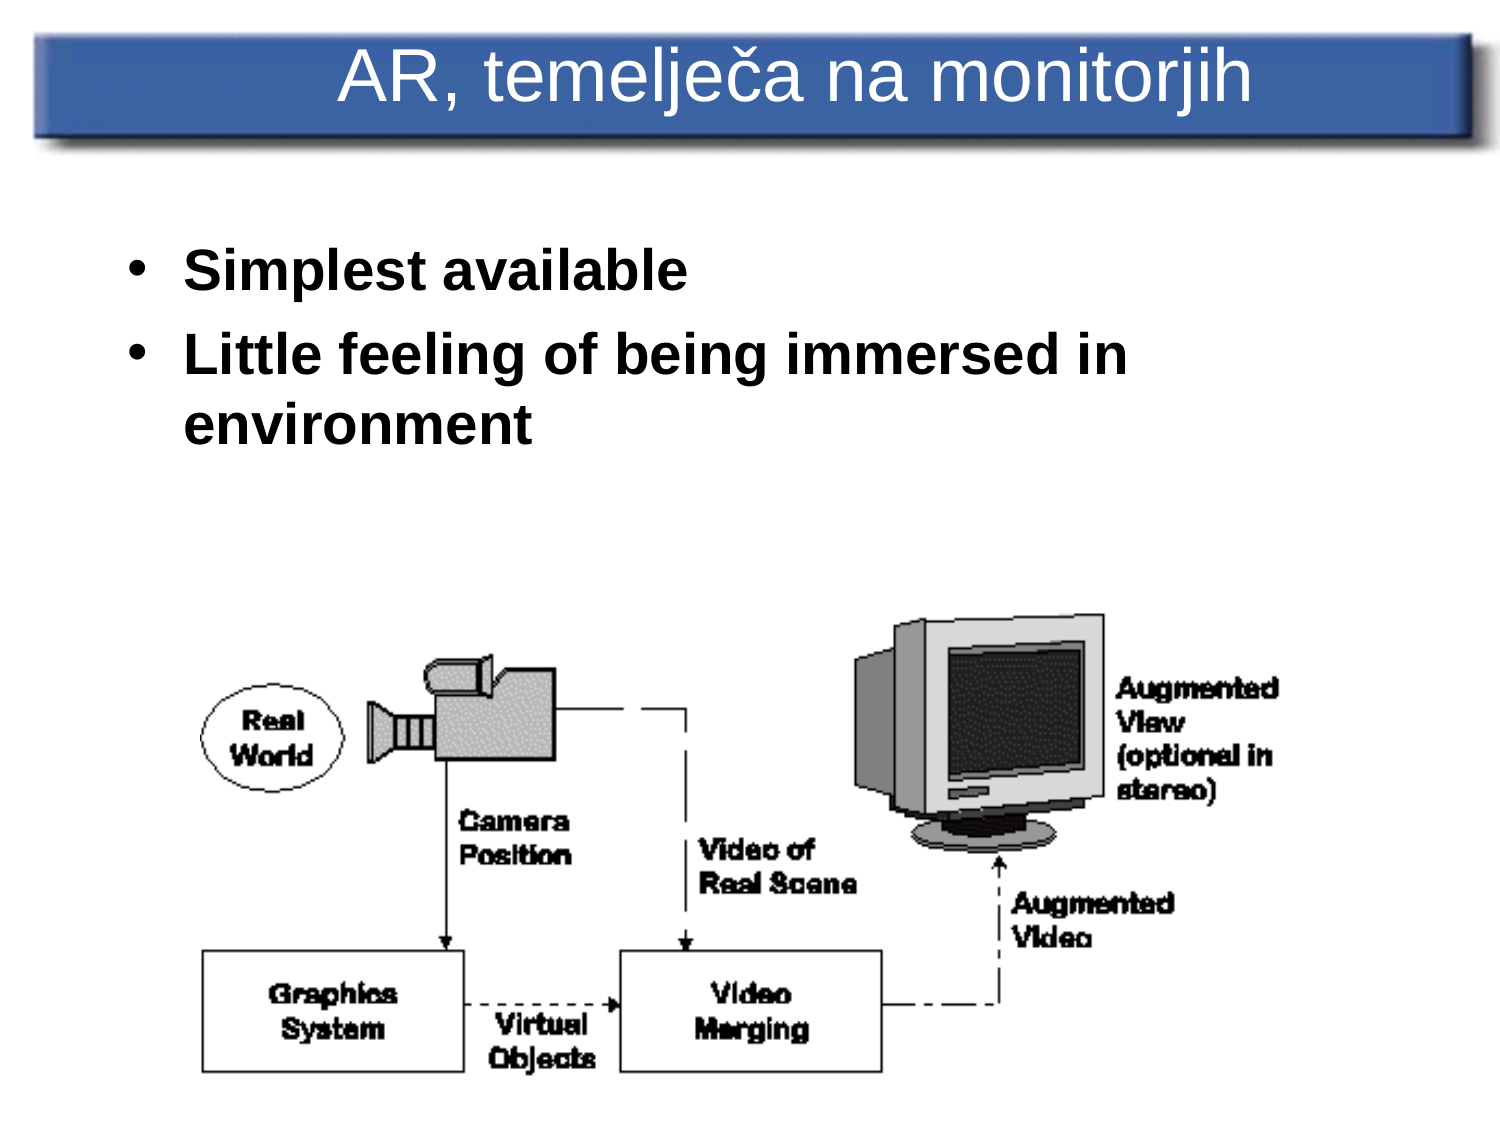

# AR, temelječa na monitorjih
Simplest available
Little feeling of being immersed in environment